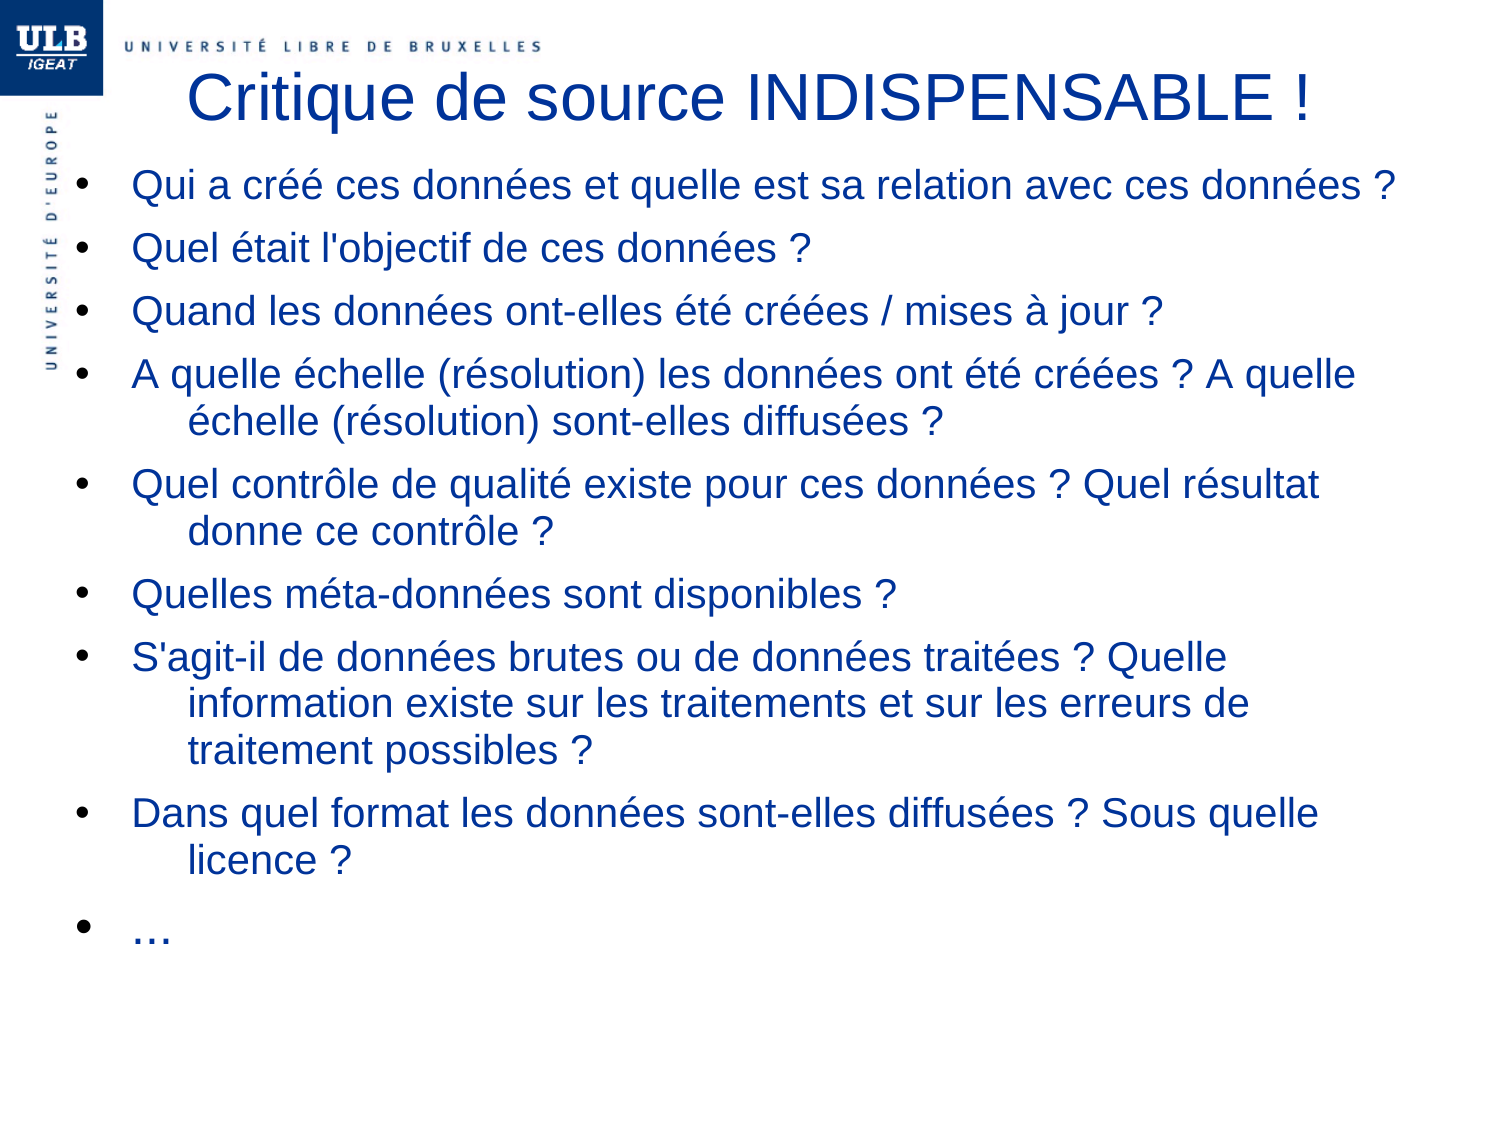

# Critique de source INDISPENSABLE !
Qui a créé ces données et quelle est sa relation avec ces données ?
Quel était l'objectif de ces données ?
Quand les données ont-elles été créées / mises à jour ?
A quelle échelle (résolution) les données ont été créées ? A quelle échelle (résolution) sont-elles diffusées ?
Quel contrôle de qualité existe pour ces données ? Quel résultat donne ce contrôle ?
Quelles méta-données sont disponibles ?
S'agit-il de données brutes ou de données traitées ? Quelle information existe sur les traitements et sur les erreurs de traitement possibles ?
Dans quel format les données sont-elles diffusées ? Sous quelle licence ?
...